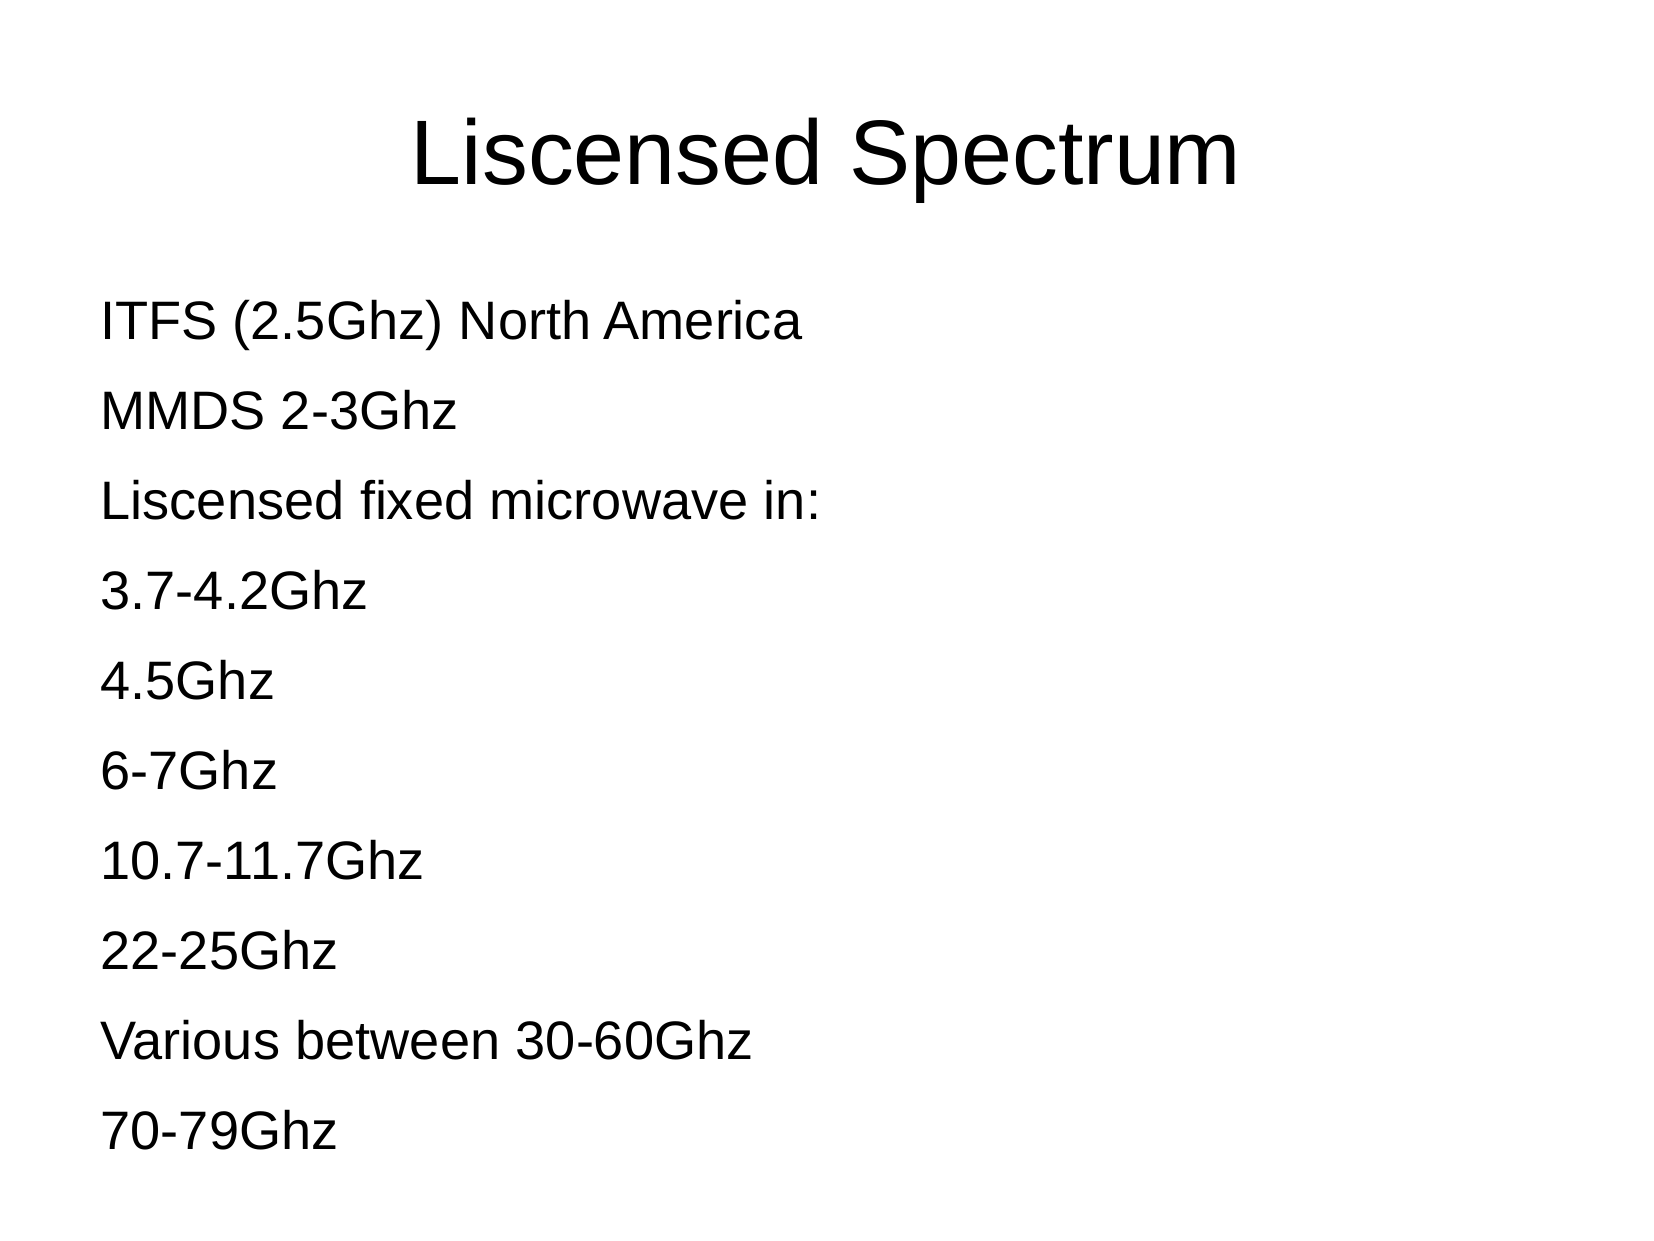

# Liscensed Spectrum
ITFS (2.5Ghz) North America
MMDS 2-3Ghz
Liscensed fixed microwave in:
3.7-4.2Ghz
4.5Ghz
6-7Ghz
10.7-11.7Ghz
22-25Ghz
Various between 30-60Ghz
70-79Ghz